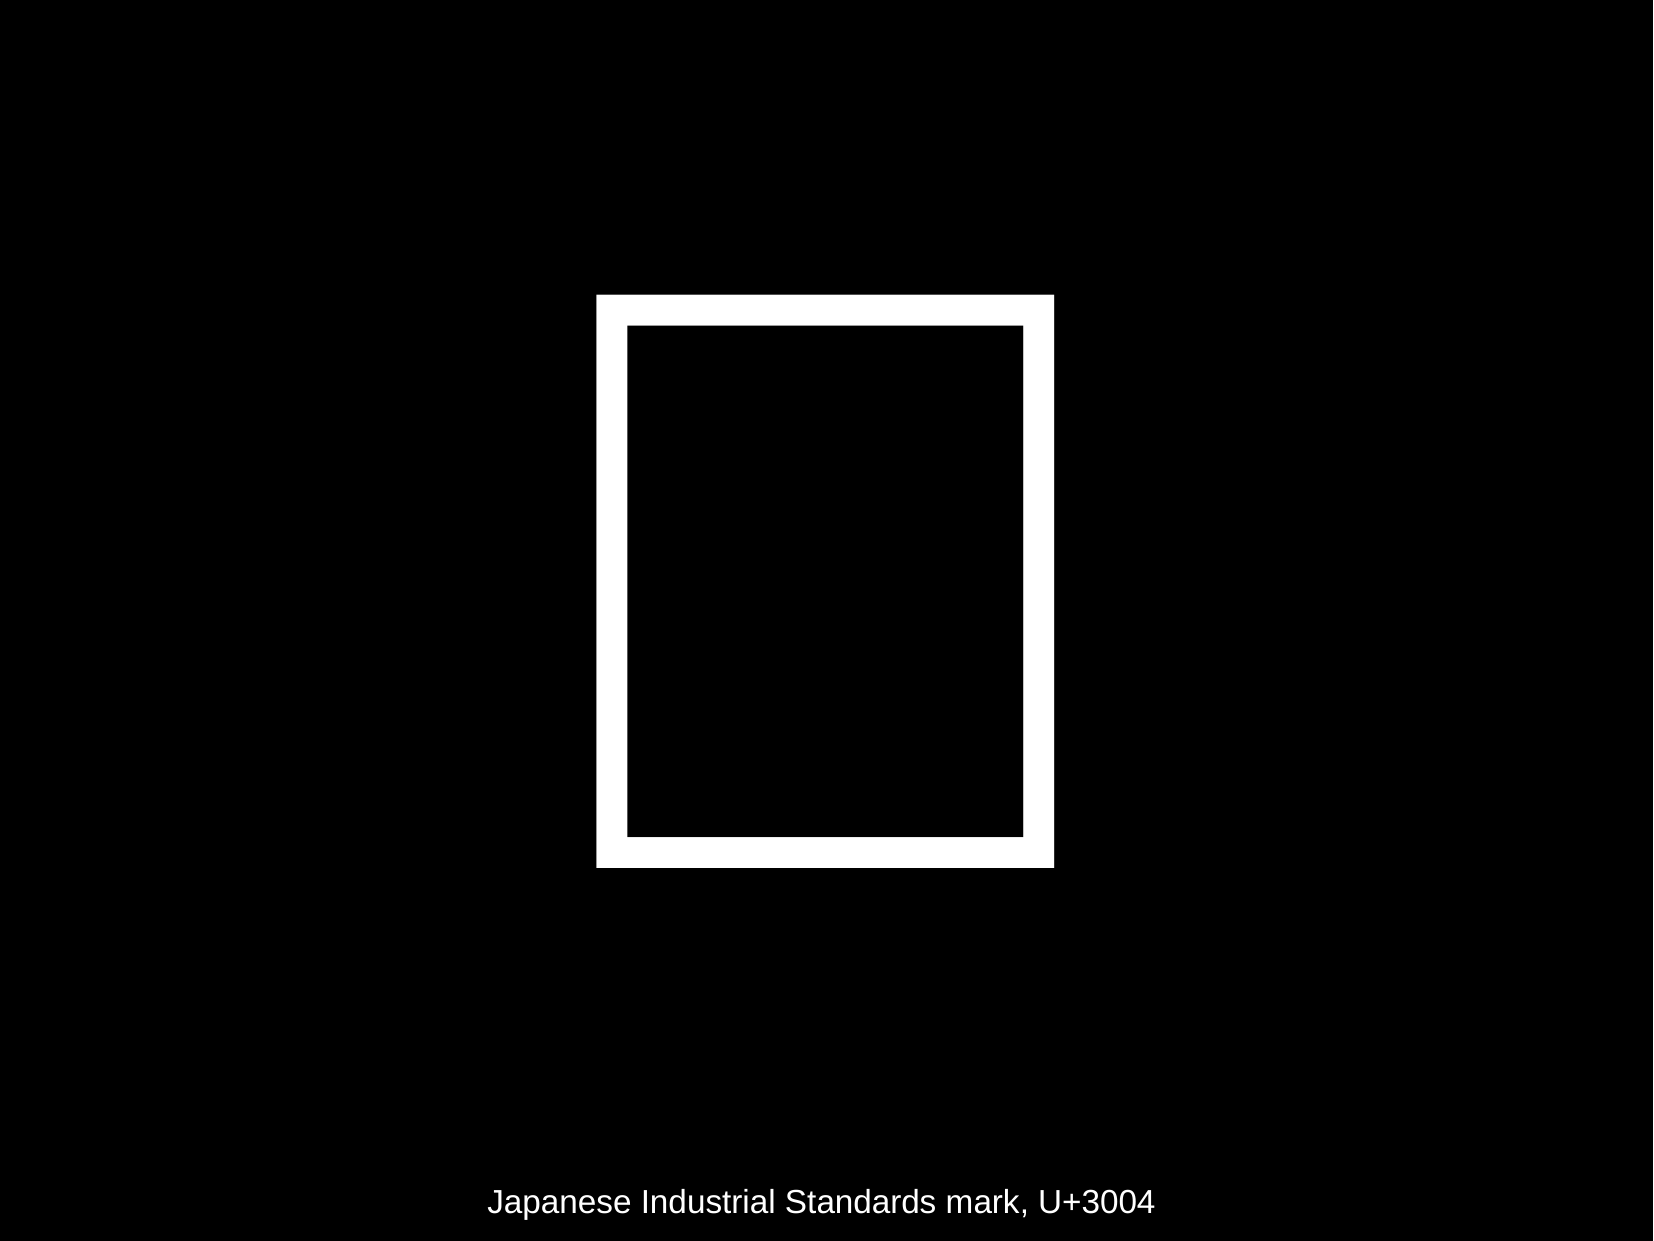

# 〄
Japanese Industrial Standards mark, U+3004